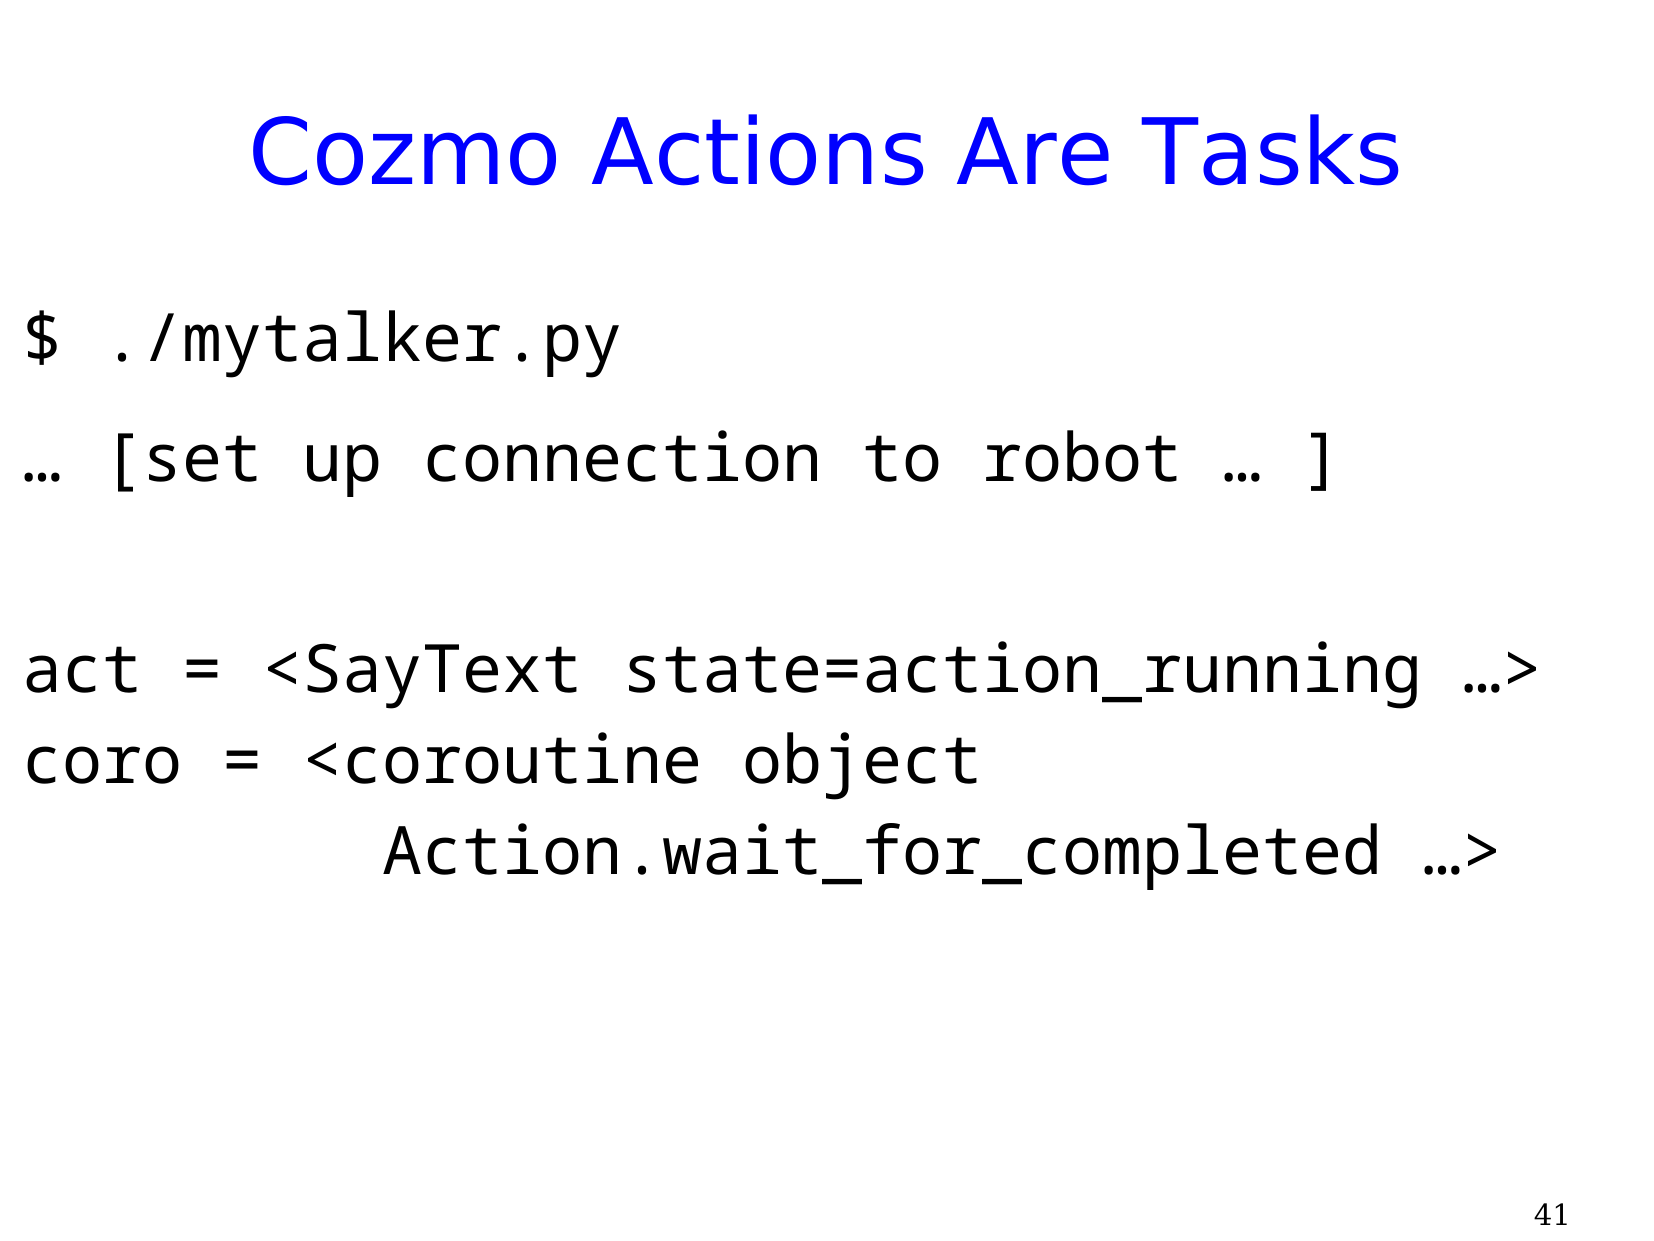

# Cozmo Actions Are Tasks
$ ./mytalker.py
… [set up connection to robot … ]
act = <SayText state=action_running …>
coro = <coroutine object
 Action.wait_for_completed …>
41